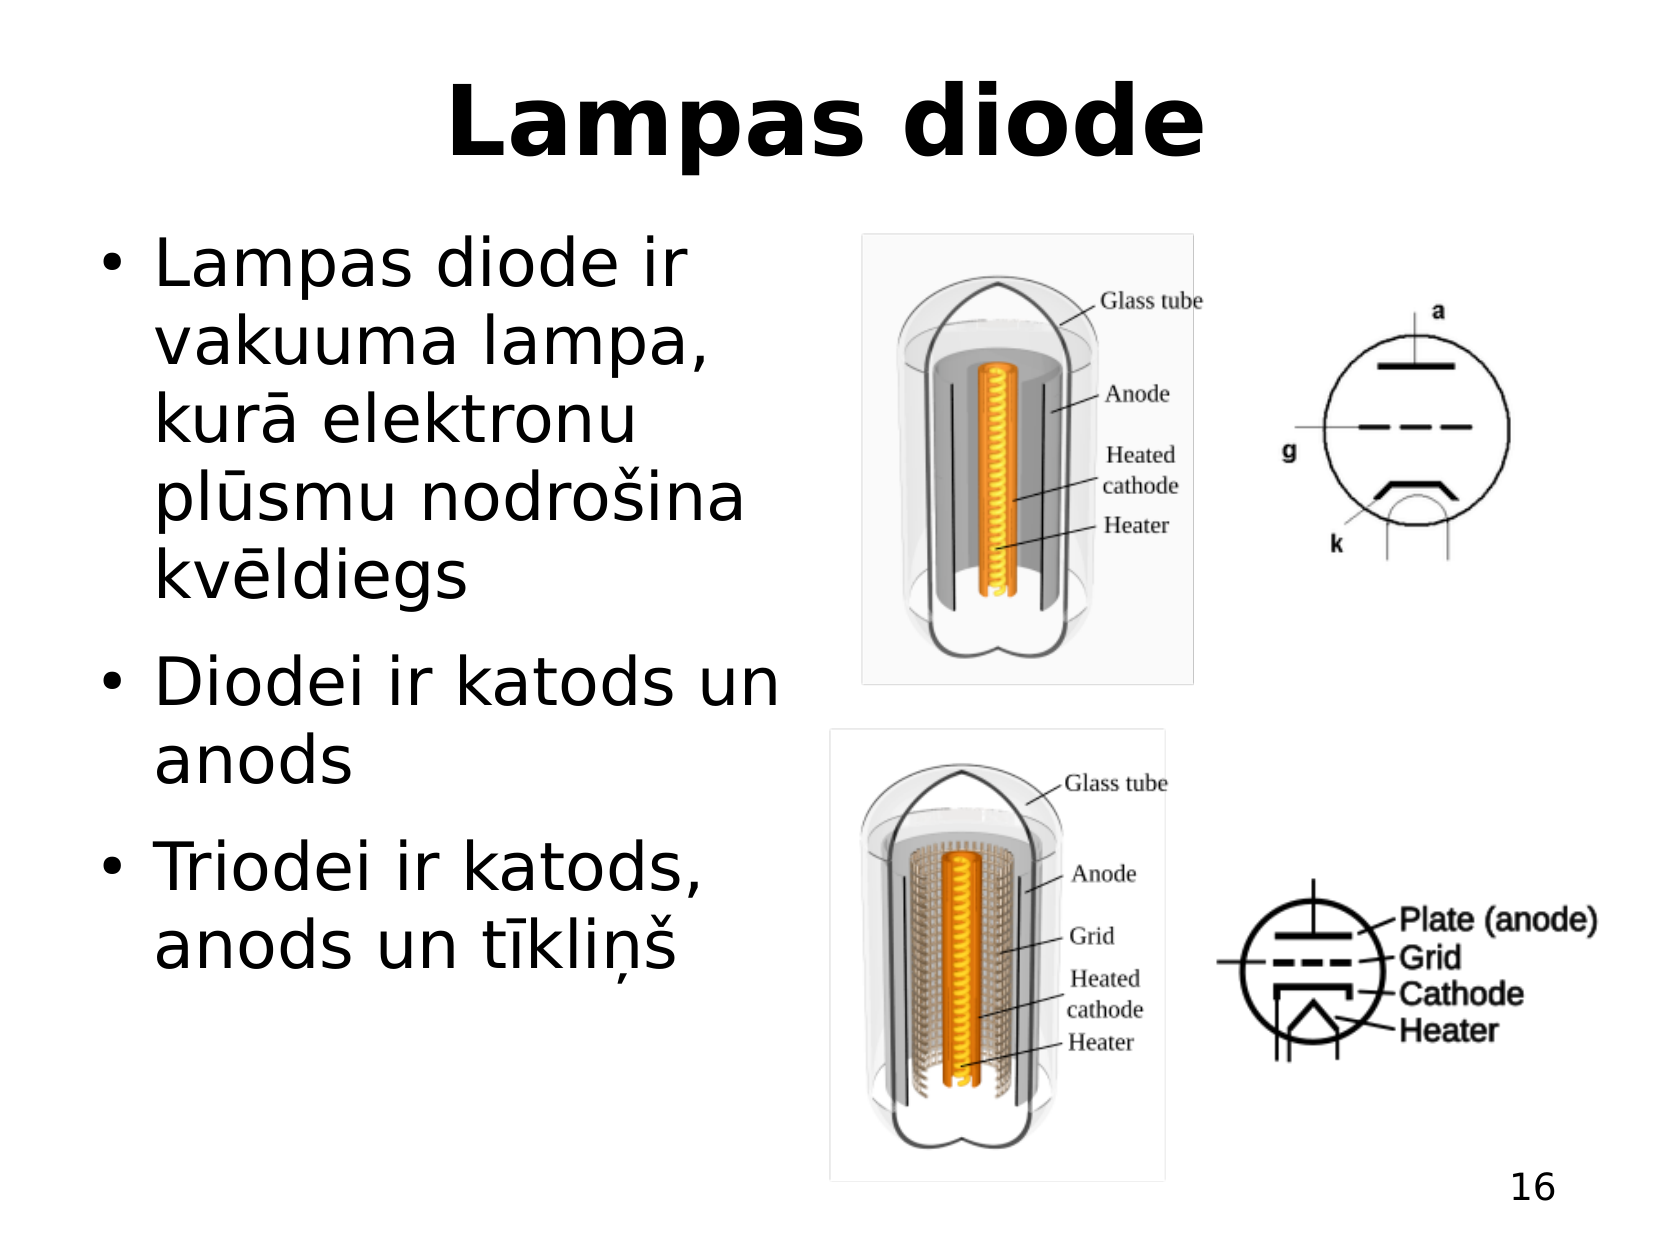

# Lampas diode
Lampas diode ir vakuuma lampa, kurā elektronu plūsmu nodrošina kvēldiegs
Diodei ir katods un anods
Triodei ir katods, anods un tīkliņš